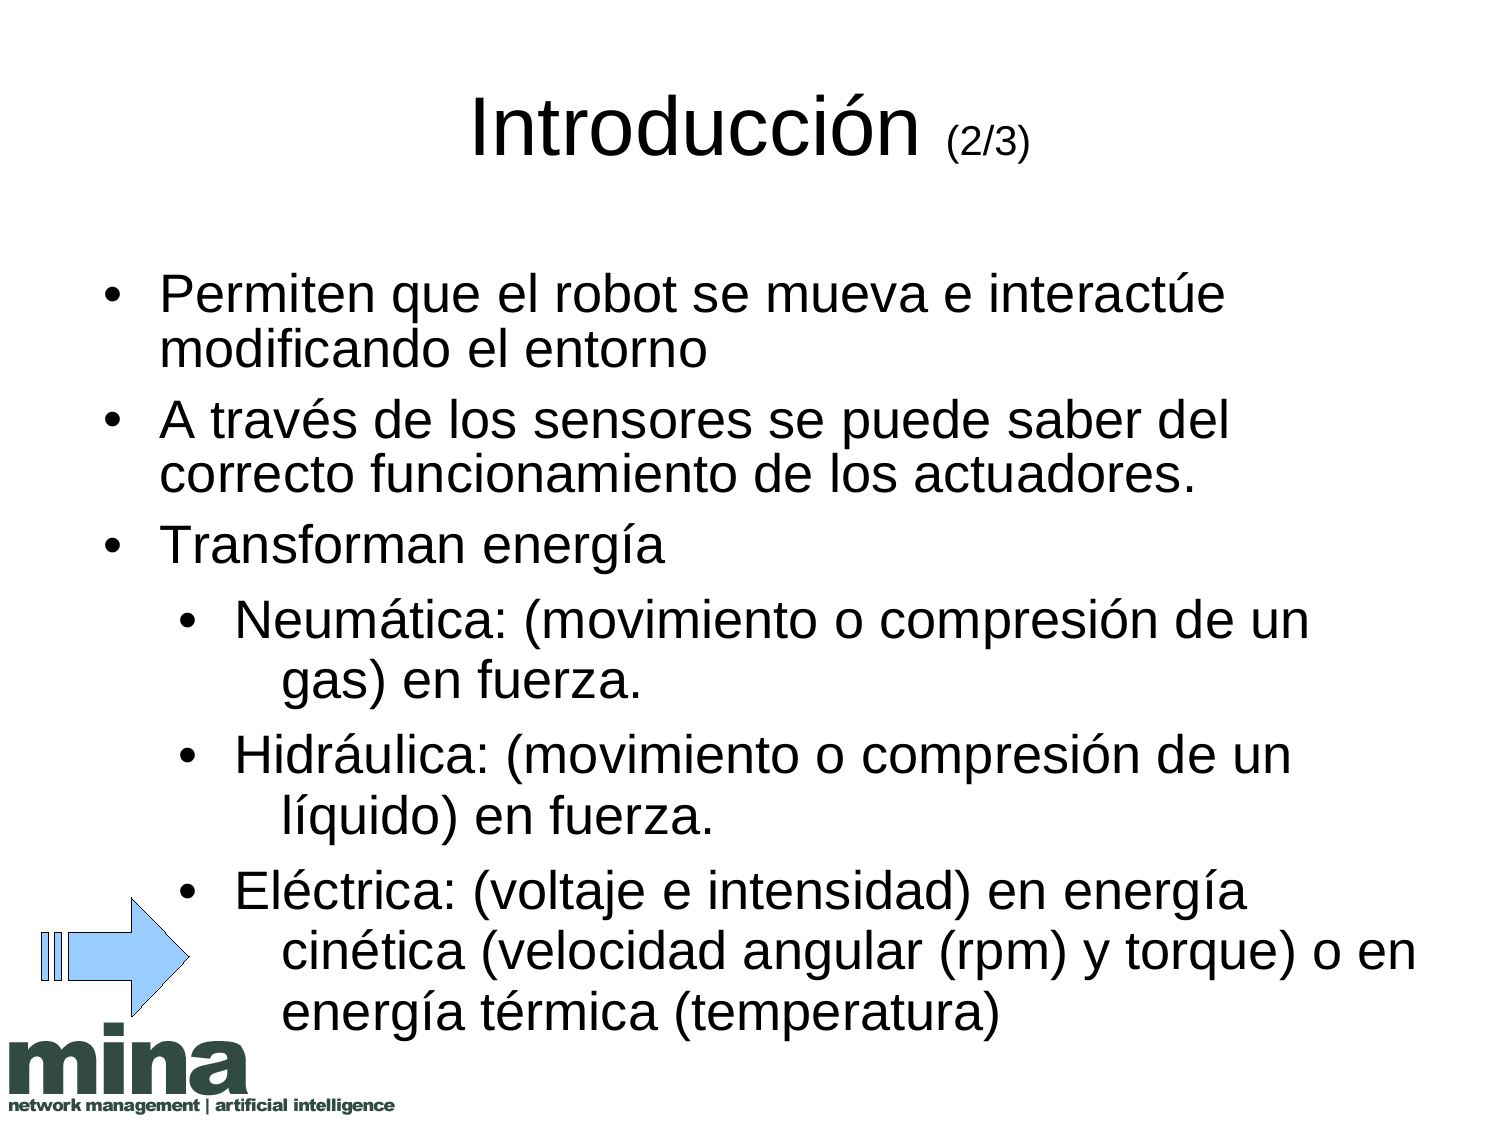

# Introducción (2/3)
Permiten que el robot se mueva e interactúe modificando el entorno
A través de los sensores se puede saber del correcto funcionamiento de los actuadores.
Transforman energía
Neumática: (movimiento o compresión de un gas) en fuerza.
Hidráulica: (movimiento o compresión de un líquido) en fuerza.
Eléctrica: (voltaje e intensidad) en energía cinética (velocidad angular (rpm) y torque) o en energía térmica (temperatura)